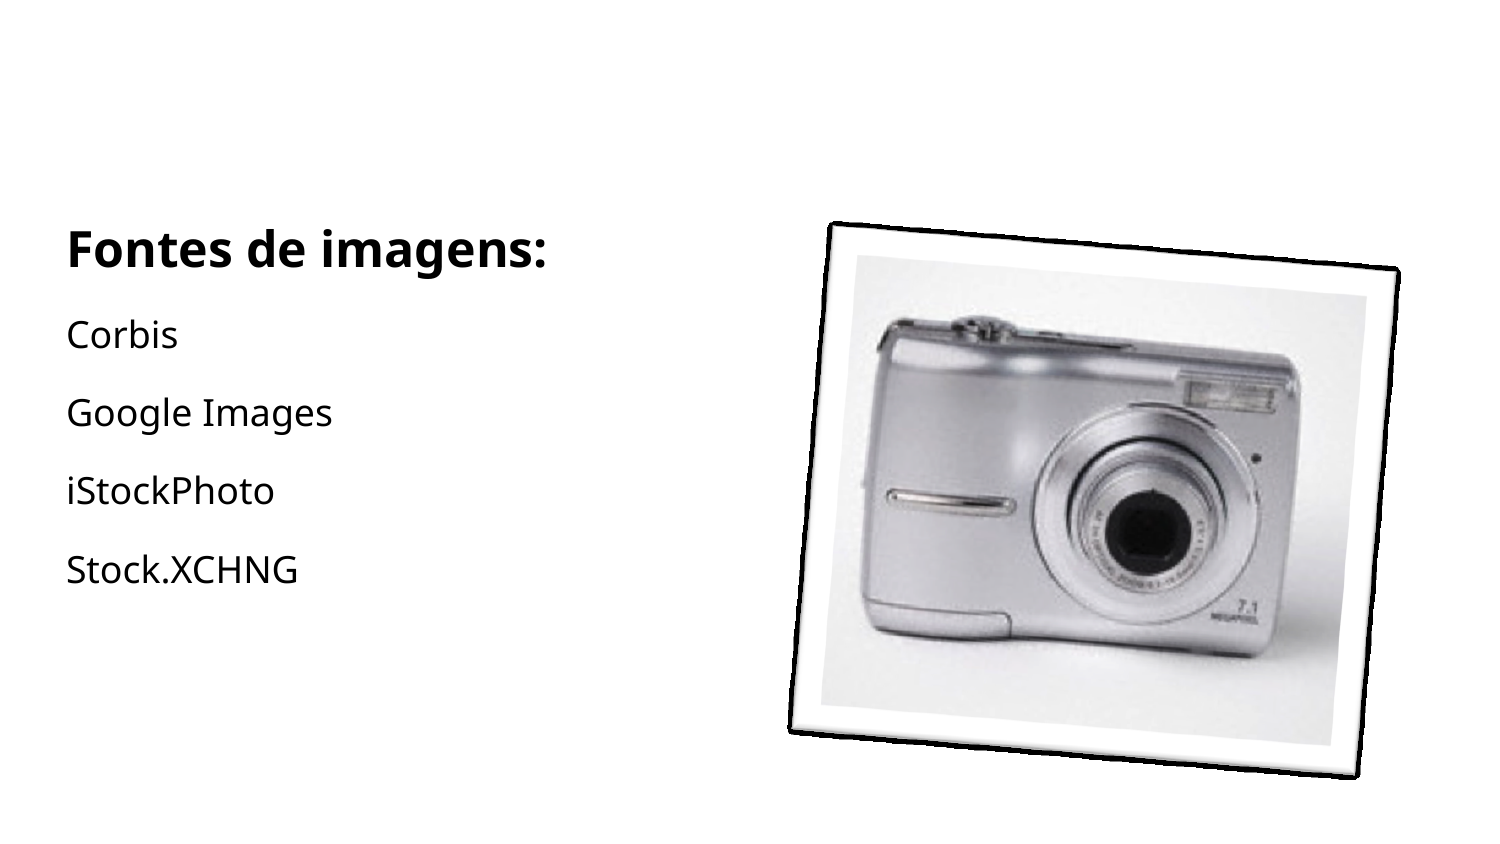

#
Fontes de imagens:
Corbis
Google Images
iStockPhoto
Stock.XCHNG